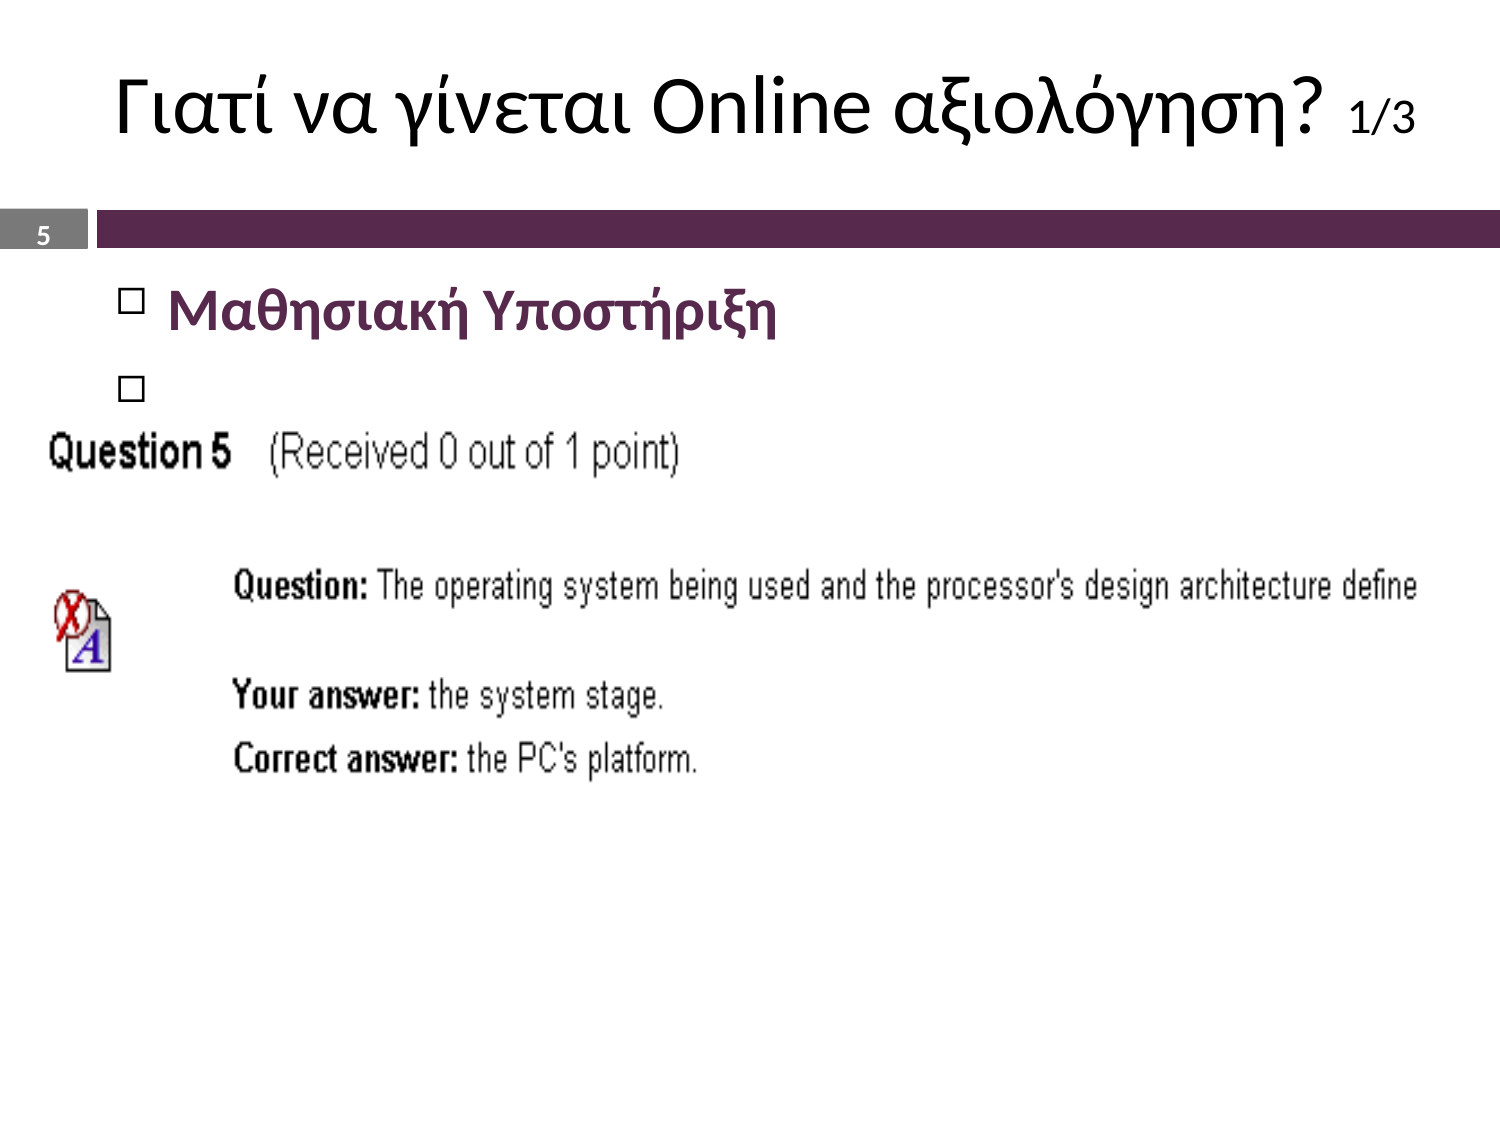

Γιατί να γίνεται Online αξιολόγηση? 1/3
# Μαθησιακή Υποστήριξη